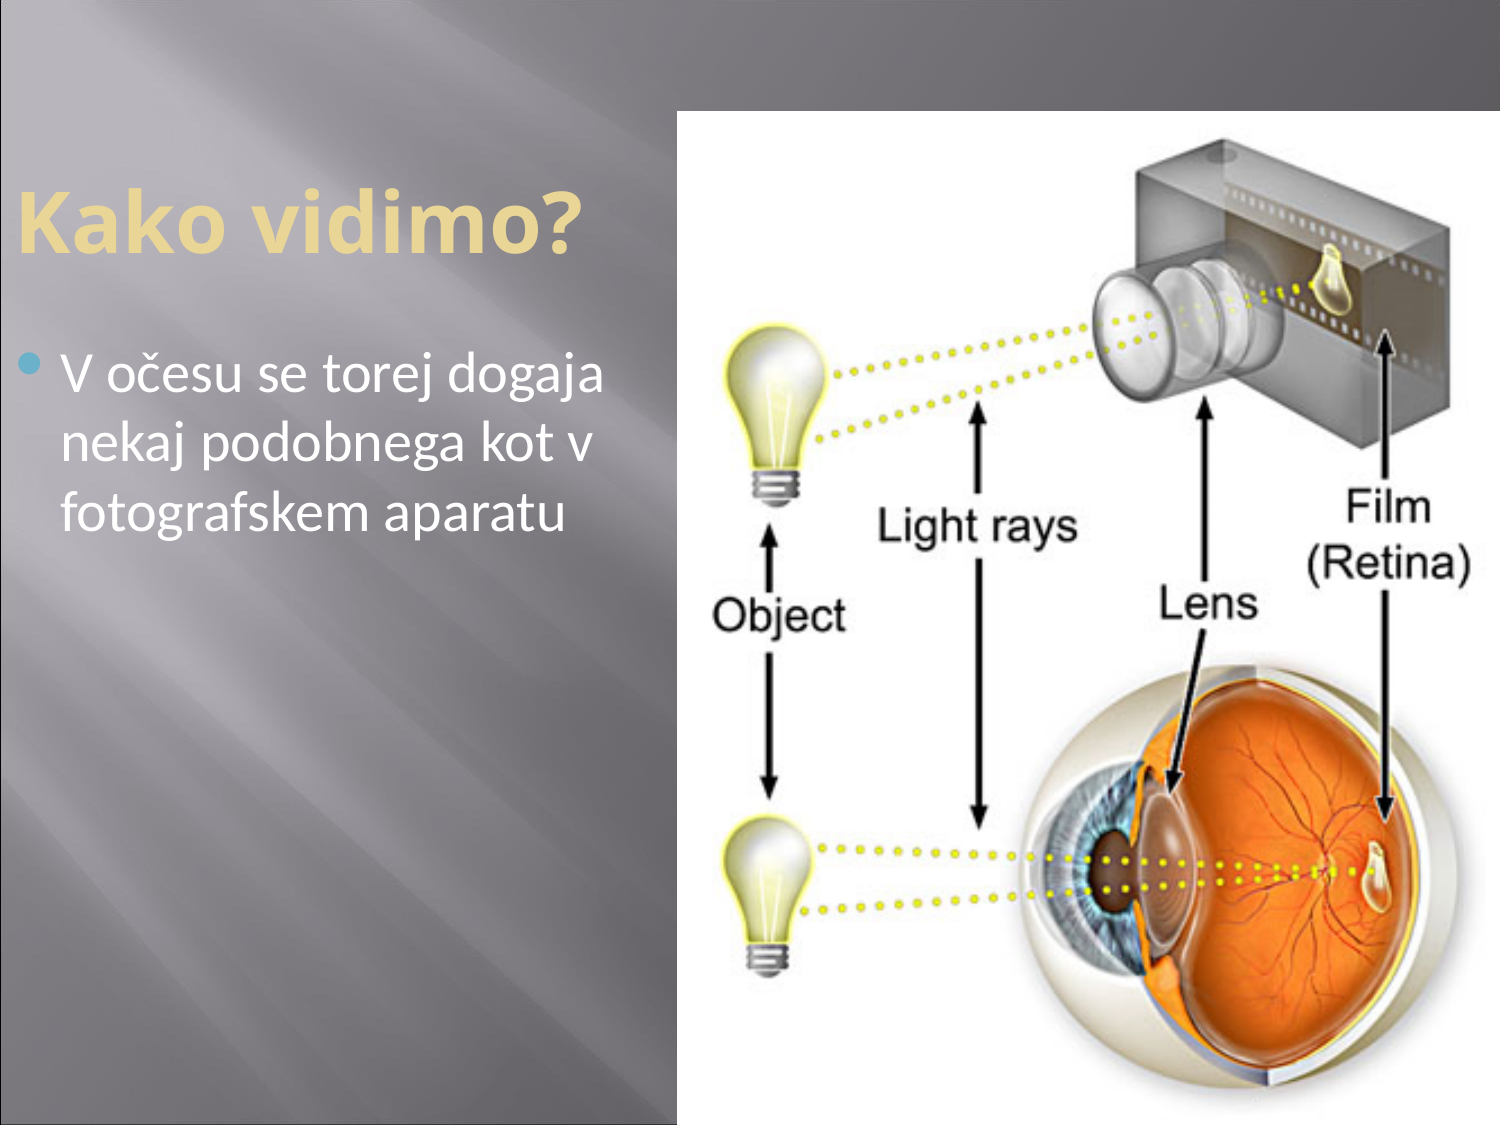

# Kako vidimo?
V očesu se torej dogaja nekaj podobnega kot v fotografskem aparatu